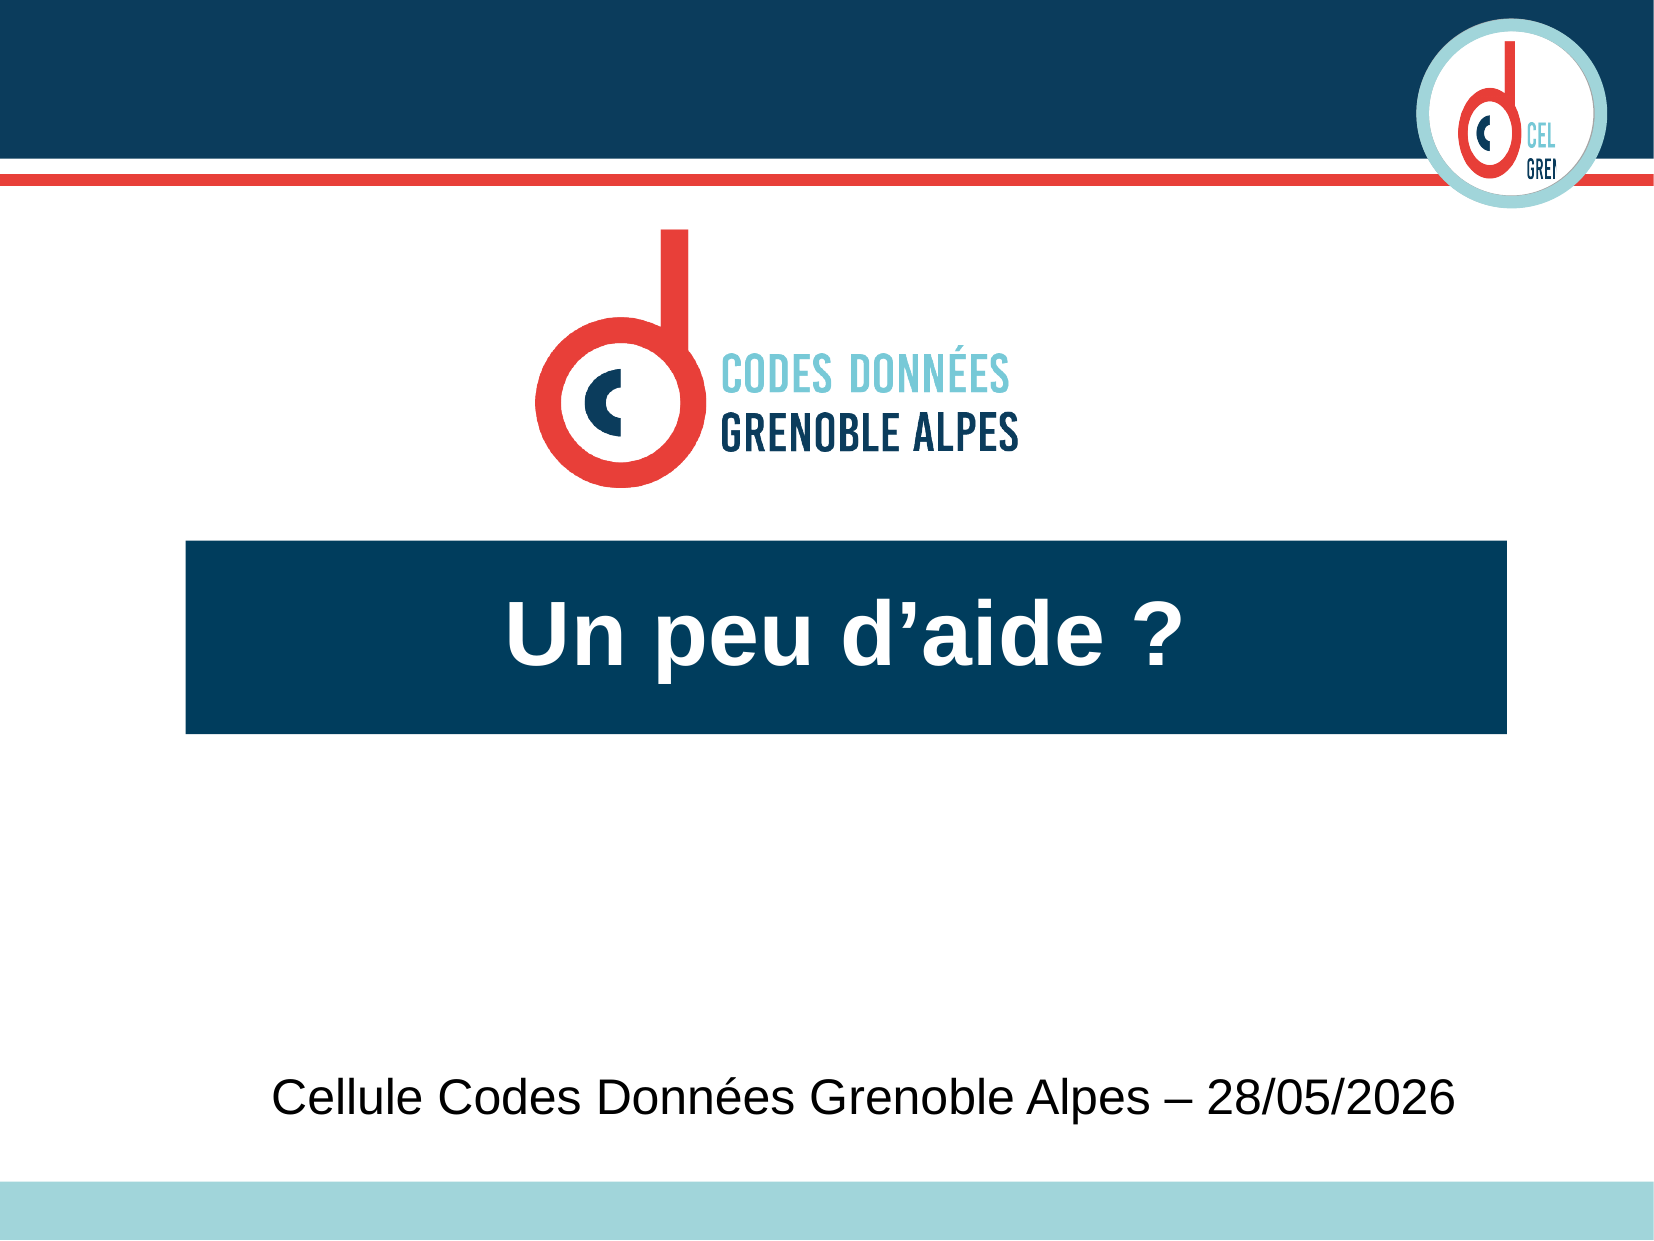

# Un peu d’aide ?
Cellule Codes Données Grenoble Alpes – 28/05/2026